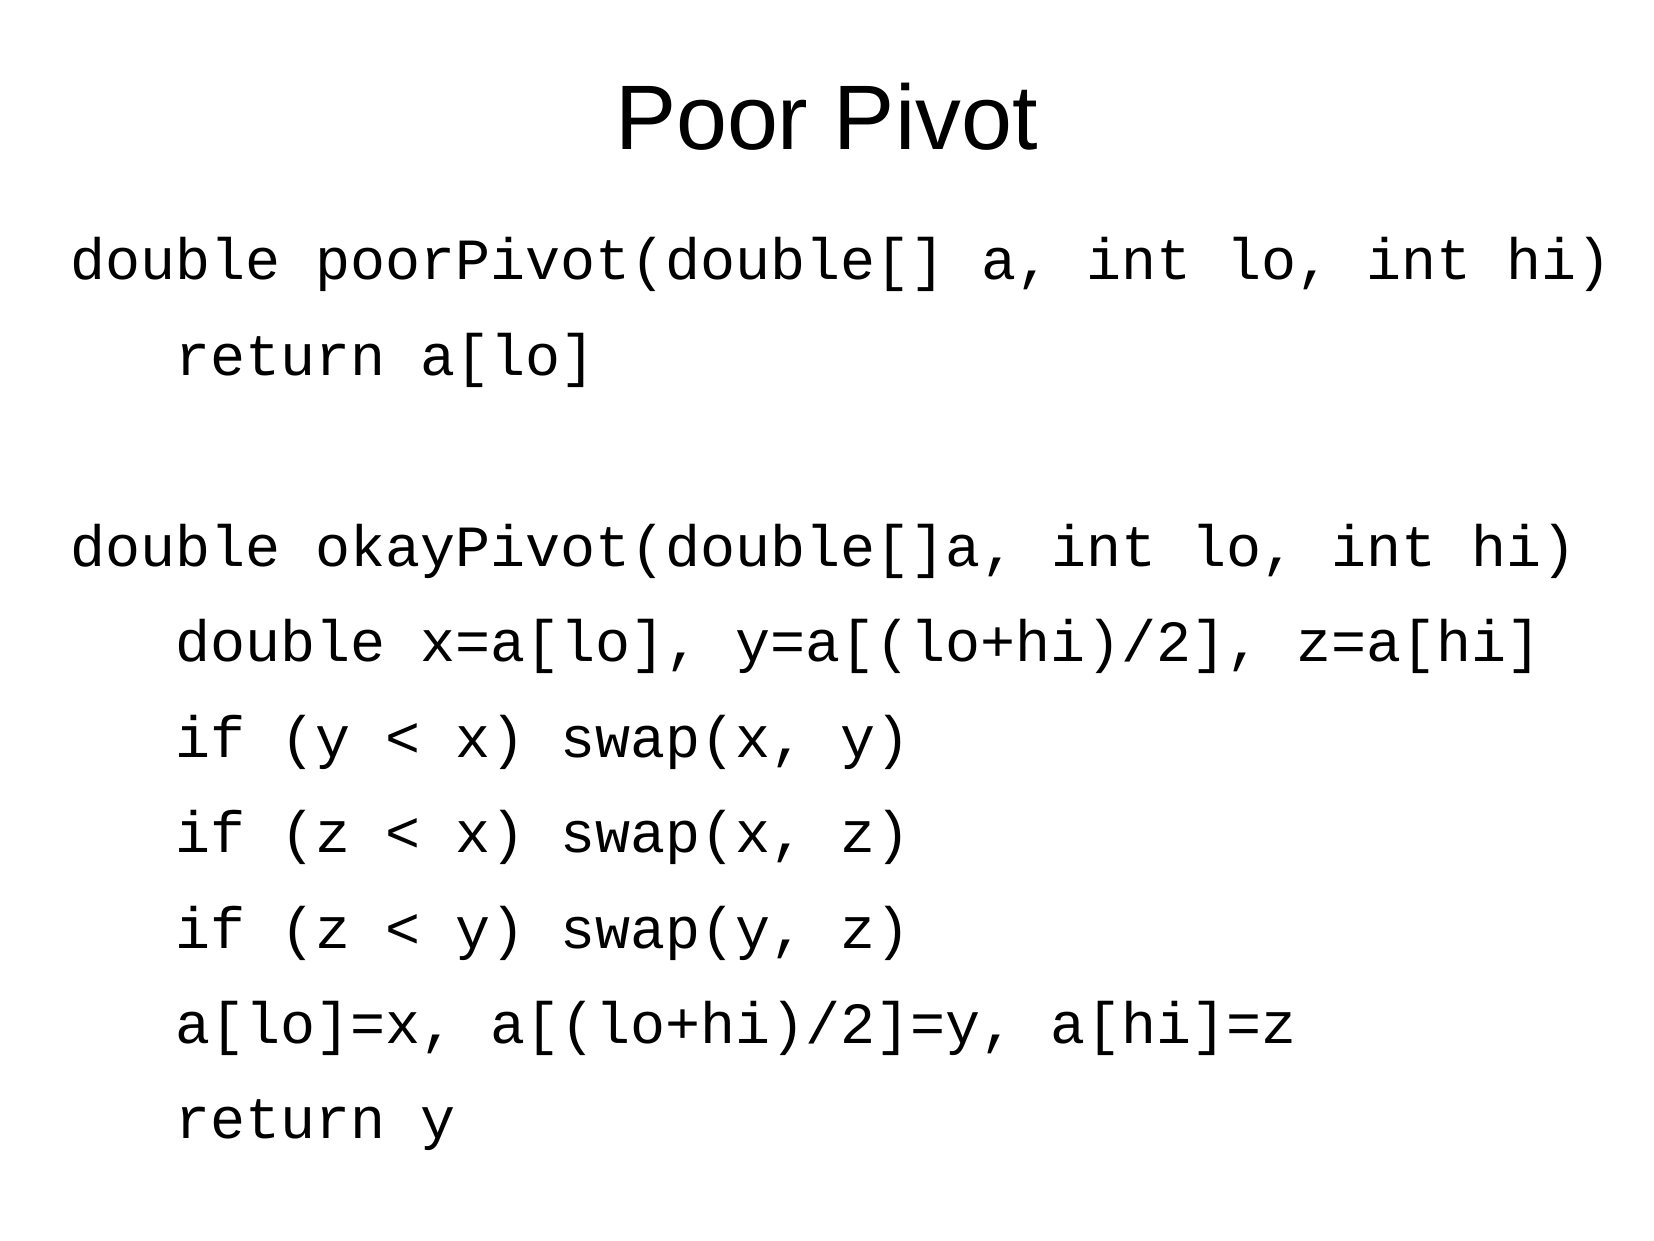

# Poor Pivot
double poorPivot(double[] a, int lo, int hi)
 return a[lo]
double okayPivot(double[]a, int lo, int hi)
 double x=a[lo], y=a[(lo+hi)/2], z=a[hi]
 if (y < x) swap(x, y)
 if (z < x) swap(x, z)
 if (z < y) swap(y, z)
 a[lo]=x, a[(lo+hi)/2]=y, a[hi]=z
 return y